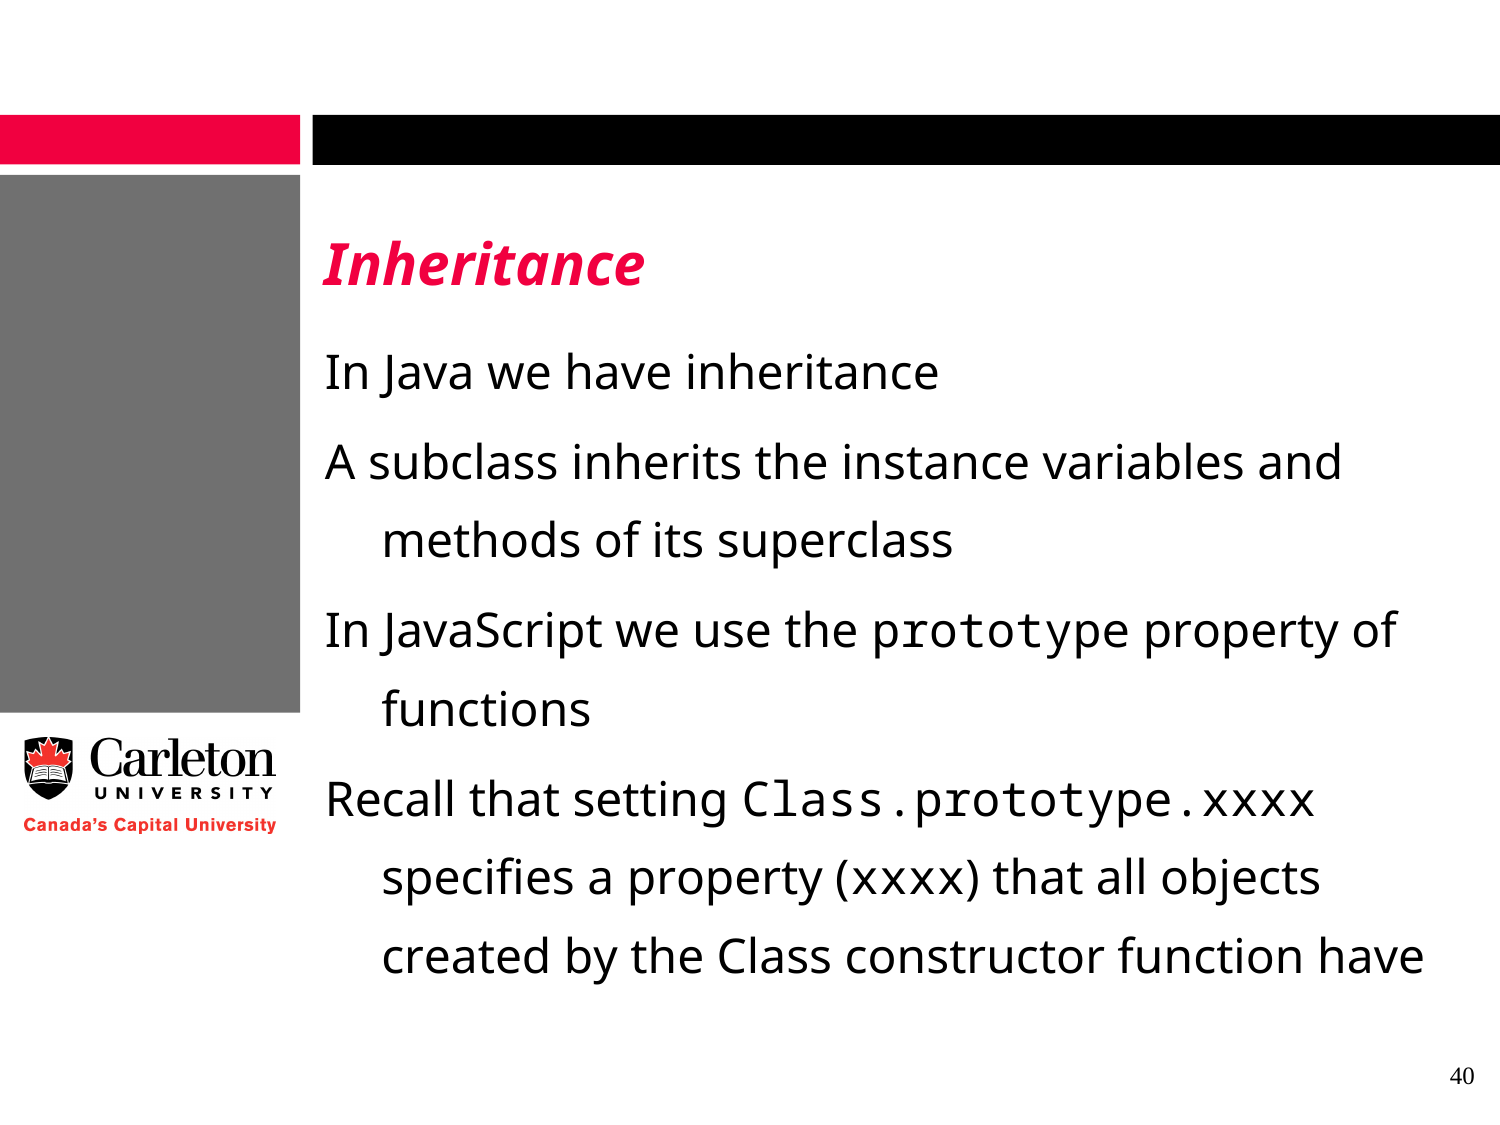

# Inheritance
In Java we have inheritance
A subclass inherits the instance variables and methods of its superclass
In JavaScript we use the prototype property of functions
Recall that setting Class.prototype.xxxx specifies a property (xxxx) that all objects created by the Class constructor function have
40